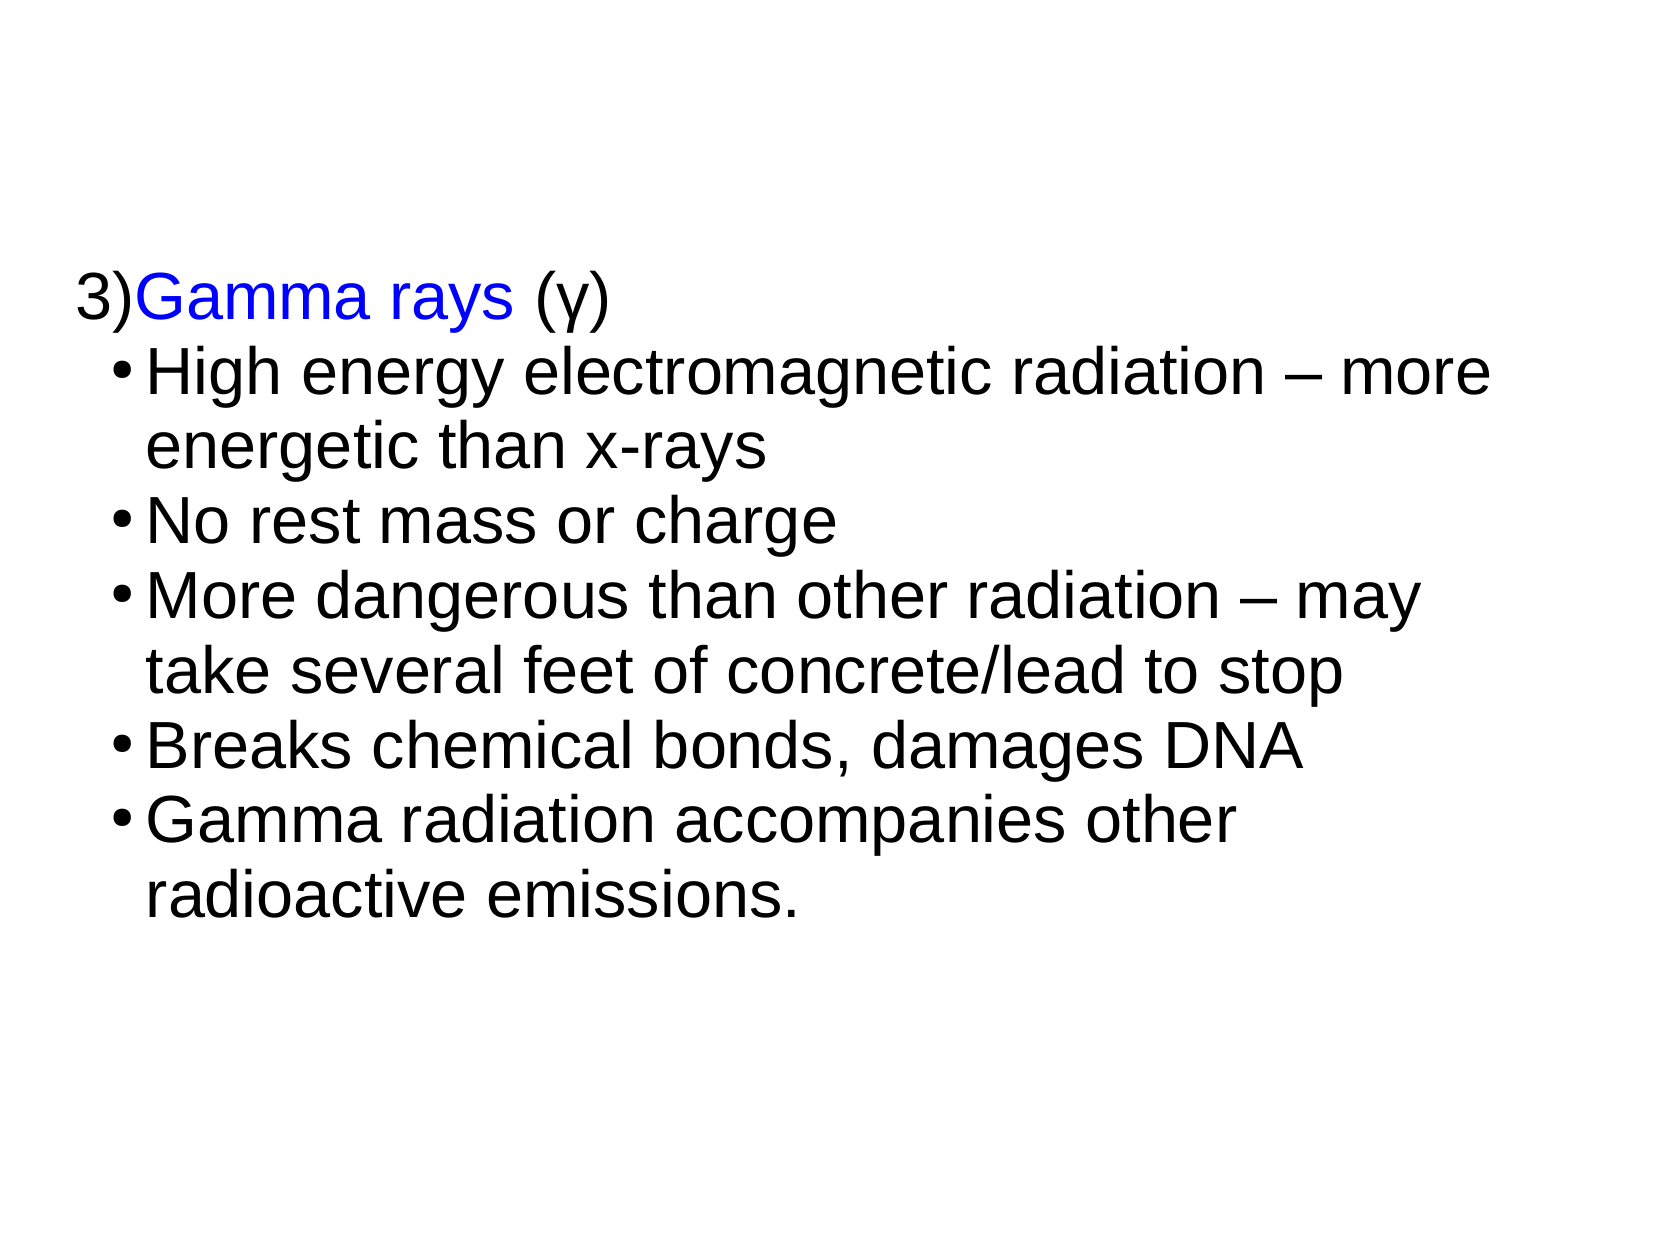

# Gamma rays (γ)
High energy electromagnetic radiation – more energetic than x-rays
No rest mass or charge
More dangerous than other radiation – may take several feet of concrete/lead to stop
Breaks chemical bonds, damages DNA
Gamma radiation accompanies other radioactive emissions.